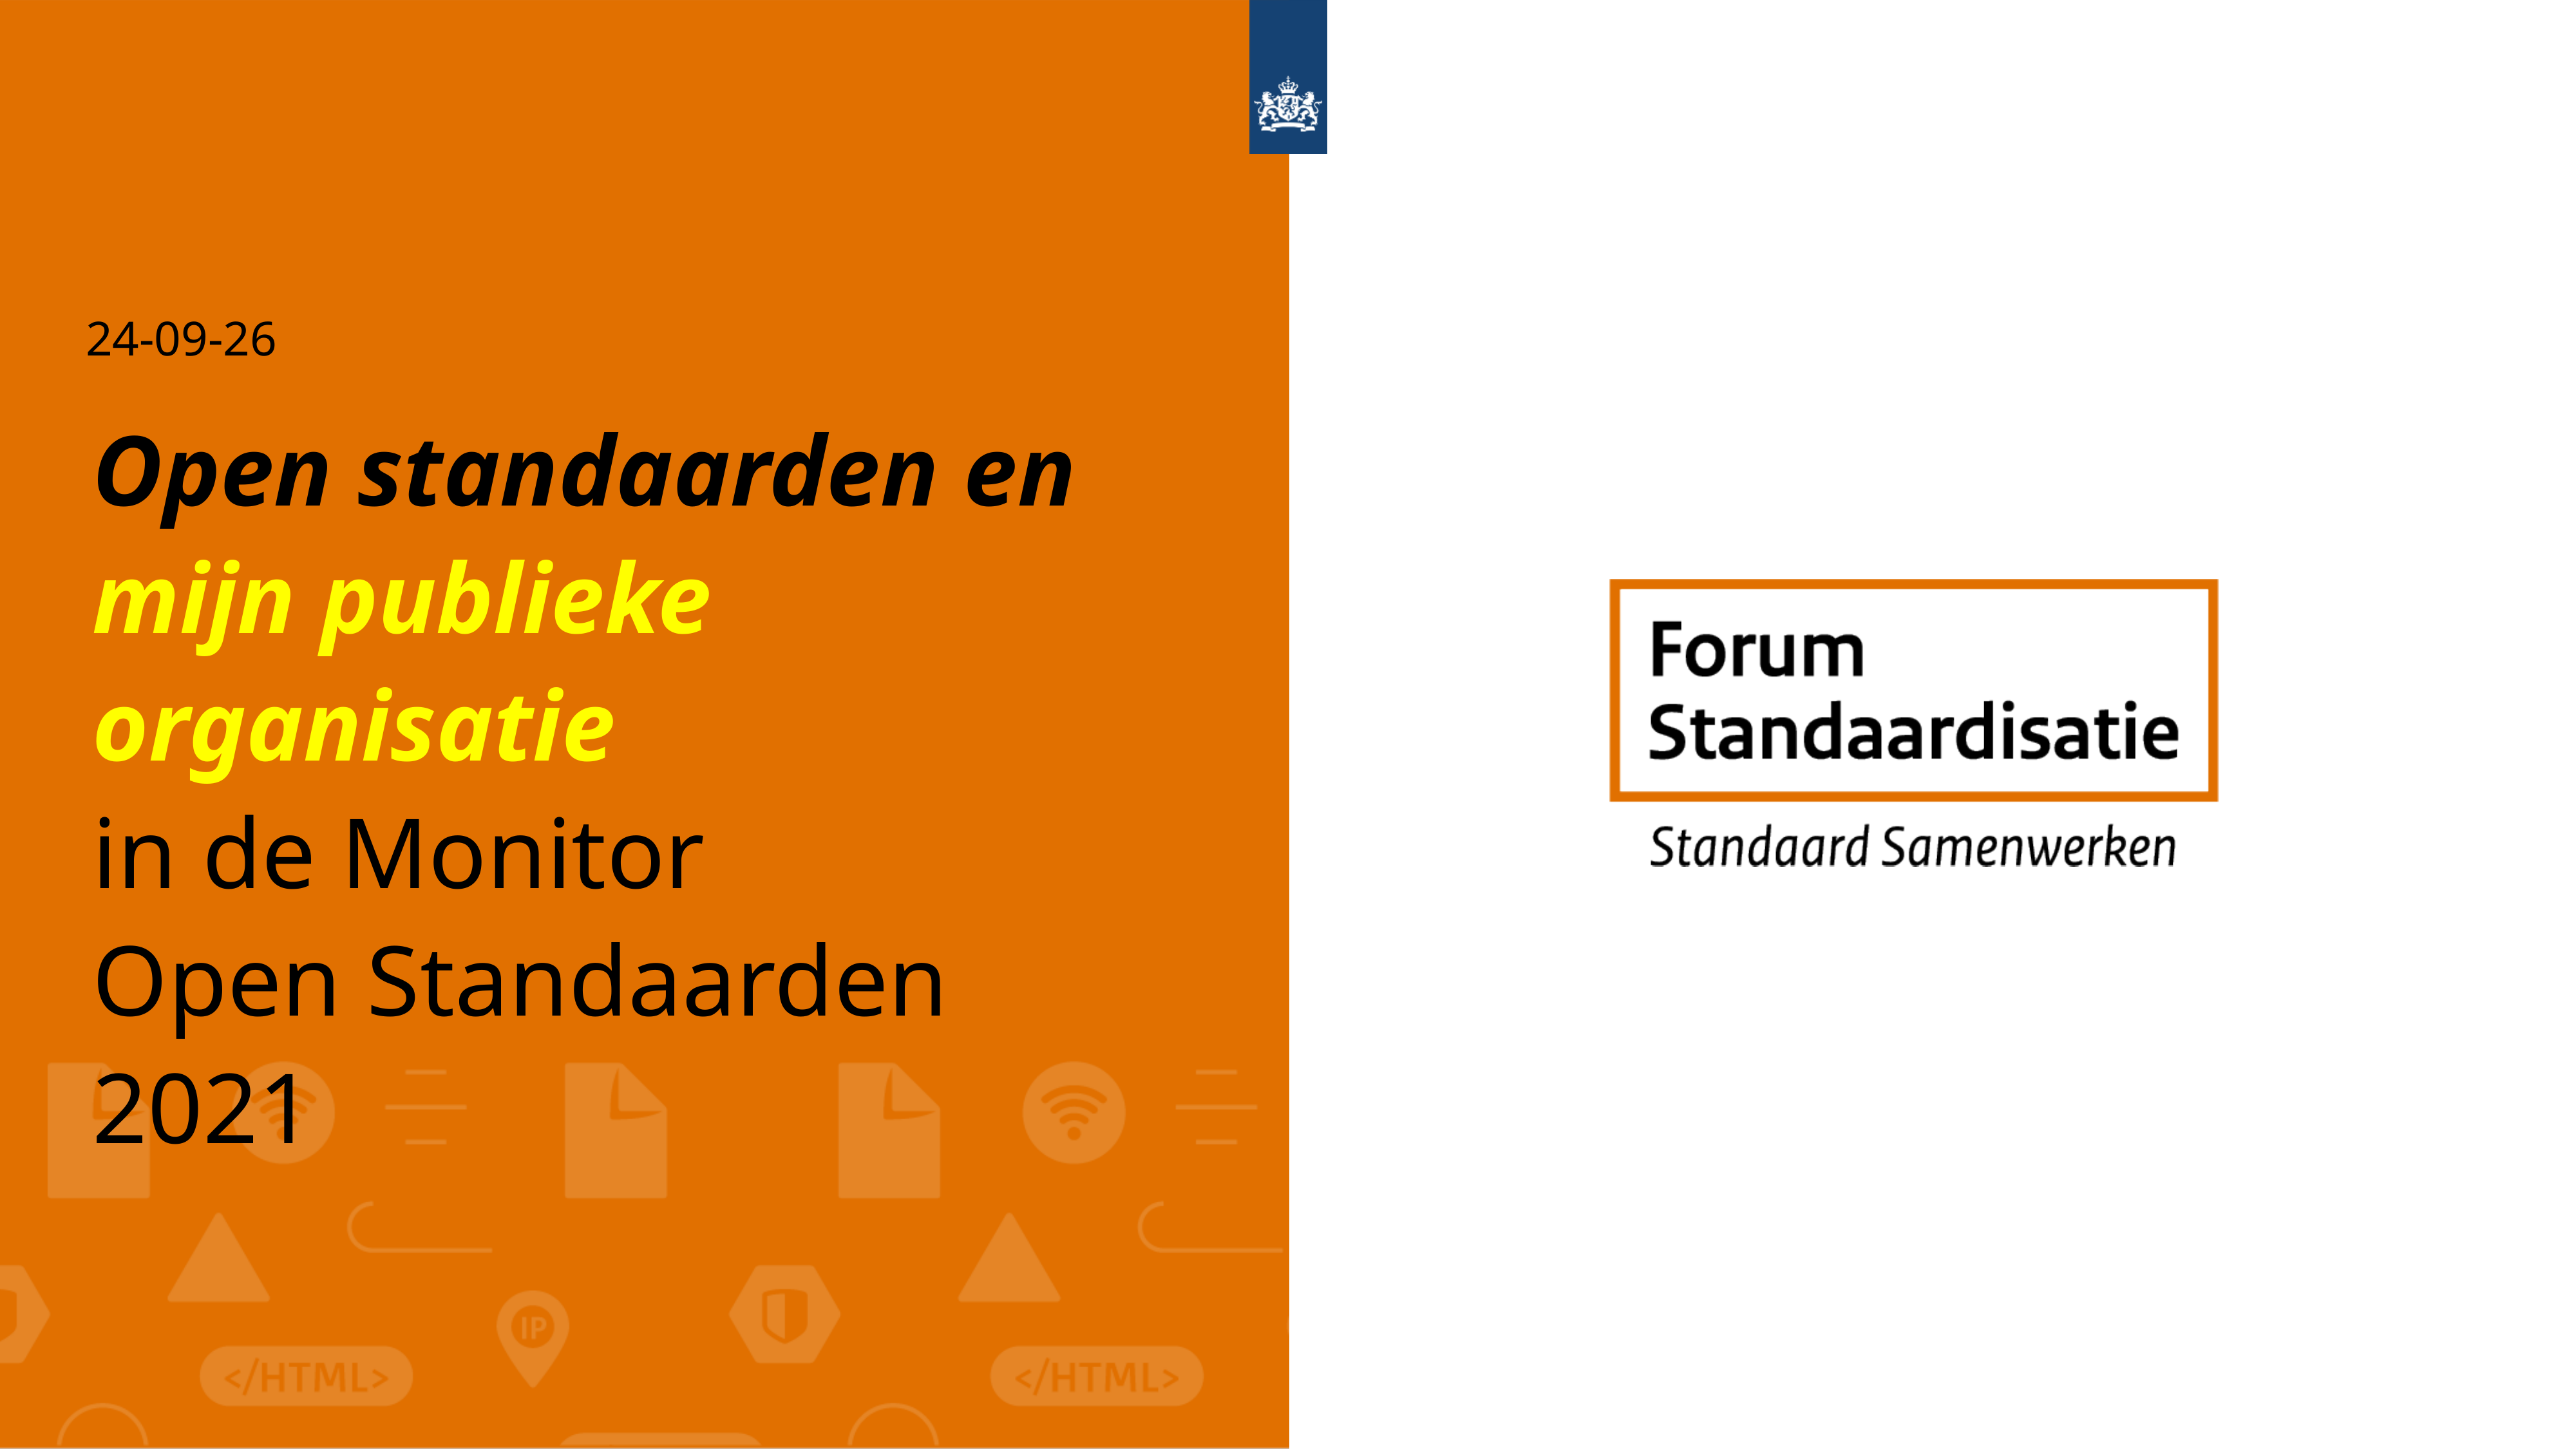

# Open standaarden en mijn publieke organisatie in de Monitor Open Standaarden 2021